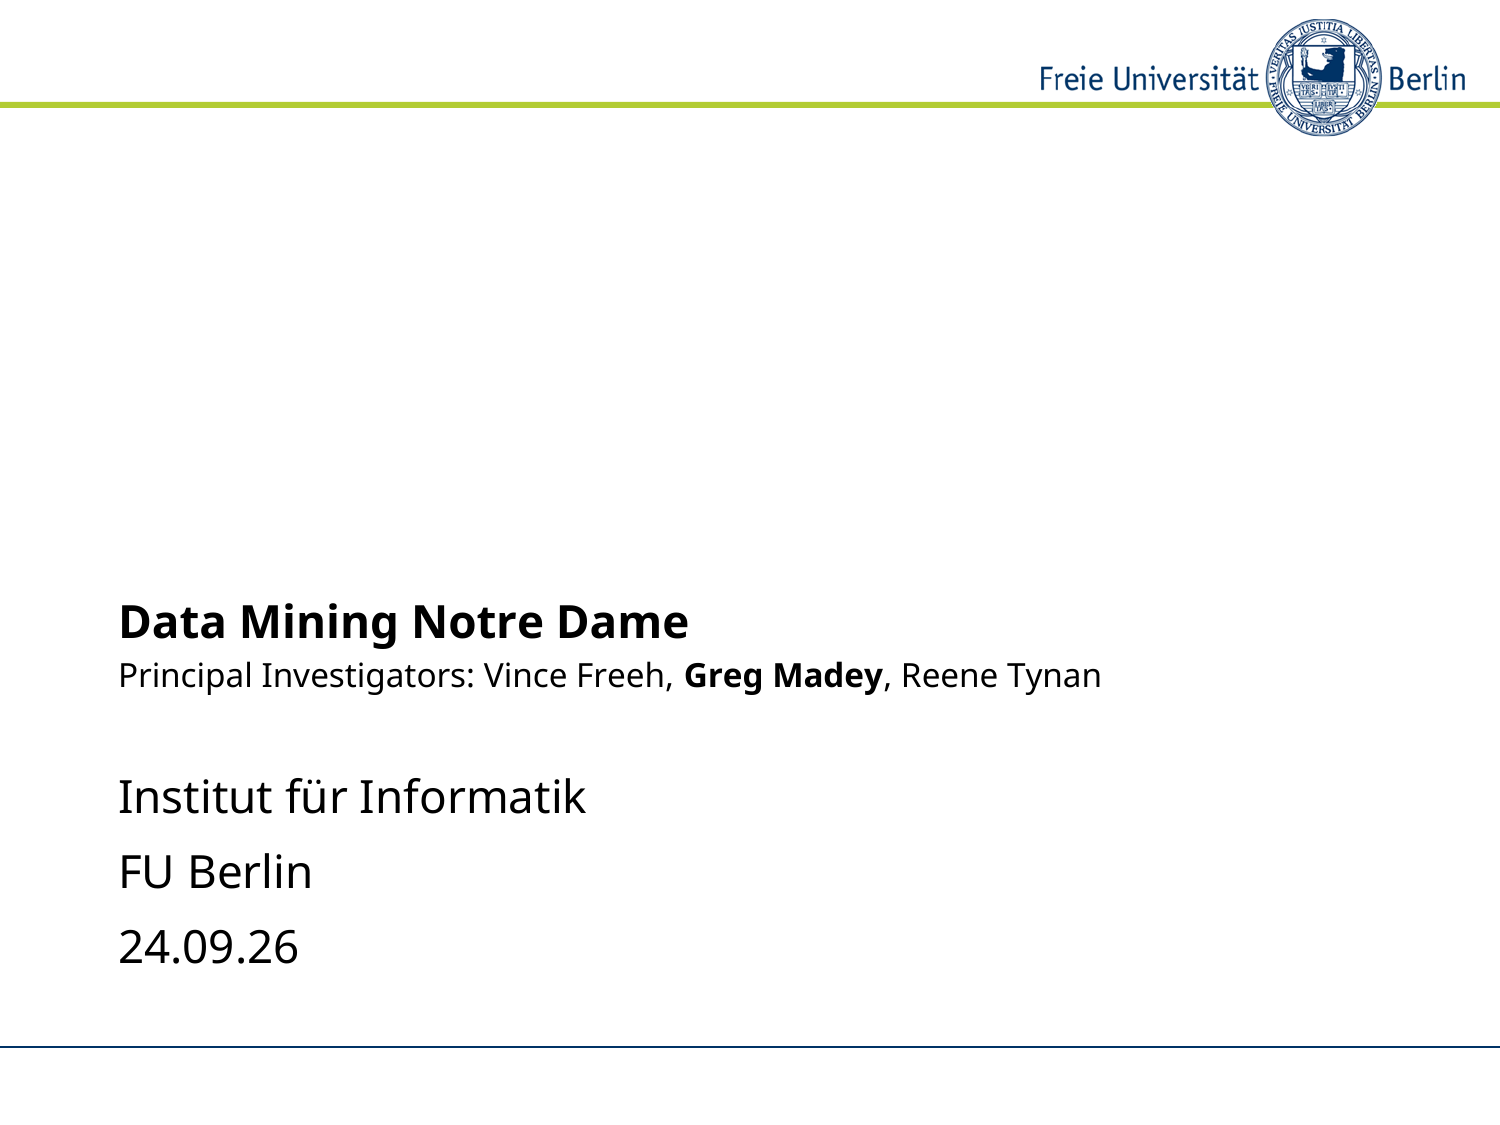

# Data Mining Notre Dame Principal Investigators: Vince Freeh, Greg Madey, Reene Tynan
Institut für Informatik
FU Berlin